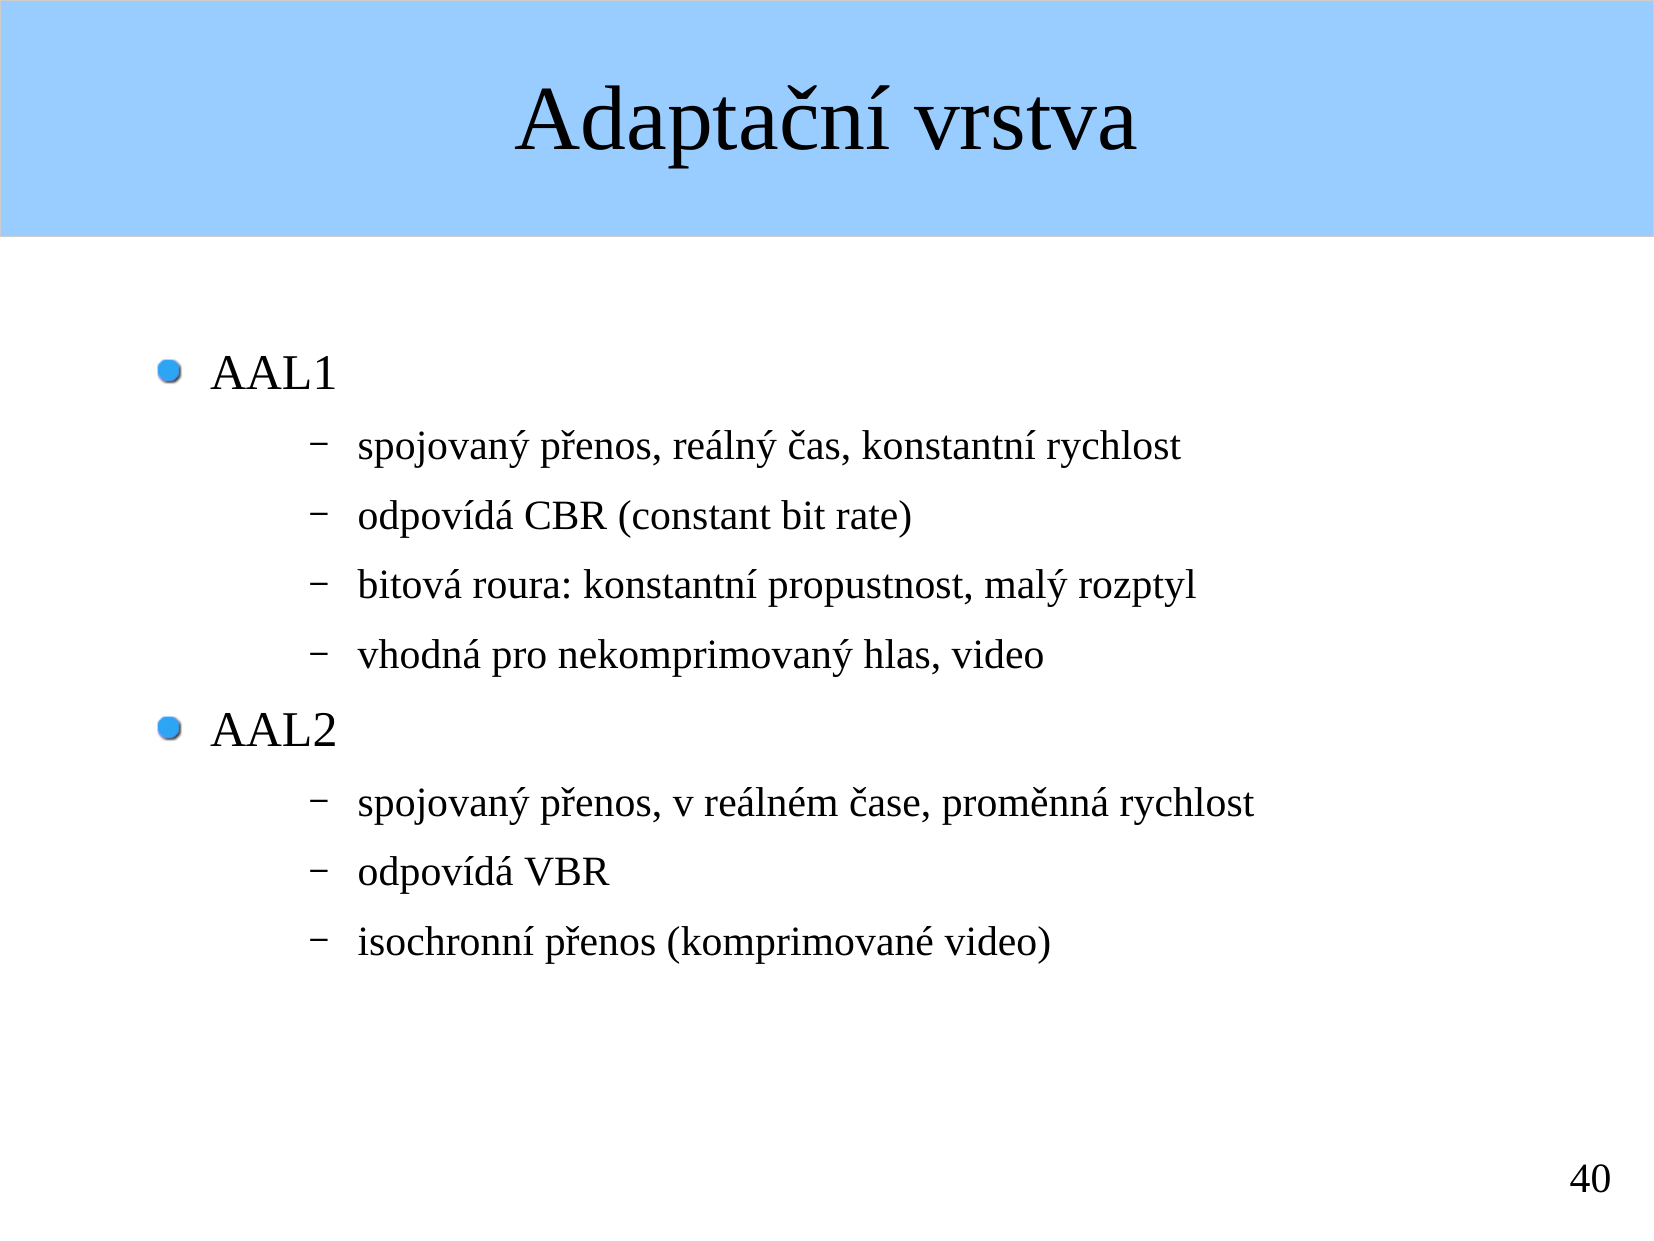

# Adaptační vrstva
AAL1
spojovaný přenos, reálný čas, konstantní rychlost
odpovídá CBR (constant bit rate)
bitová roura: konstantní propustnost, malý rozptyl
vhodná pro nekomprimovaný hlas, video
AAL2
spojovaný přenos, v reálném čase, proměnná rychlost
odpovídá VBR
isochronní přenos (komprimované video)